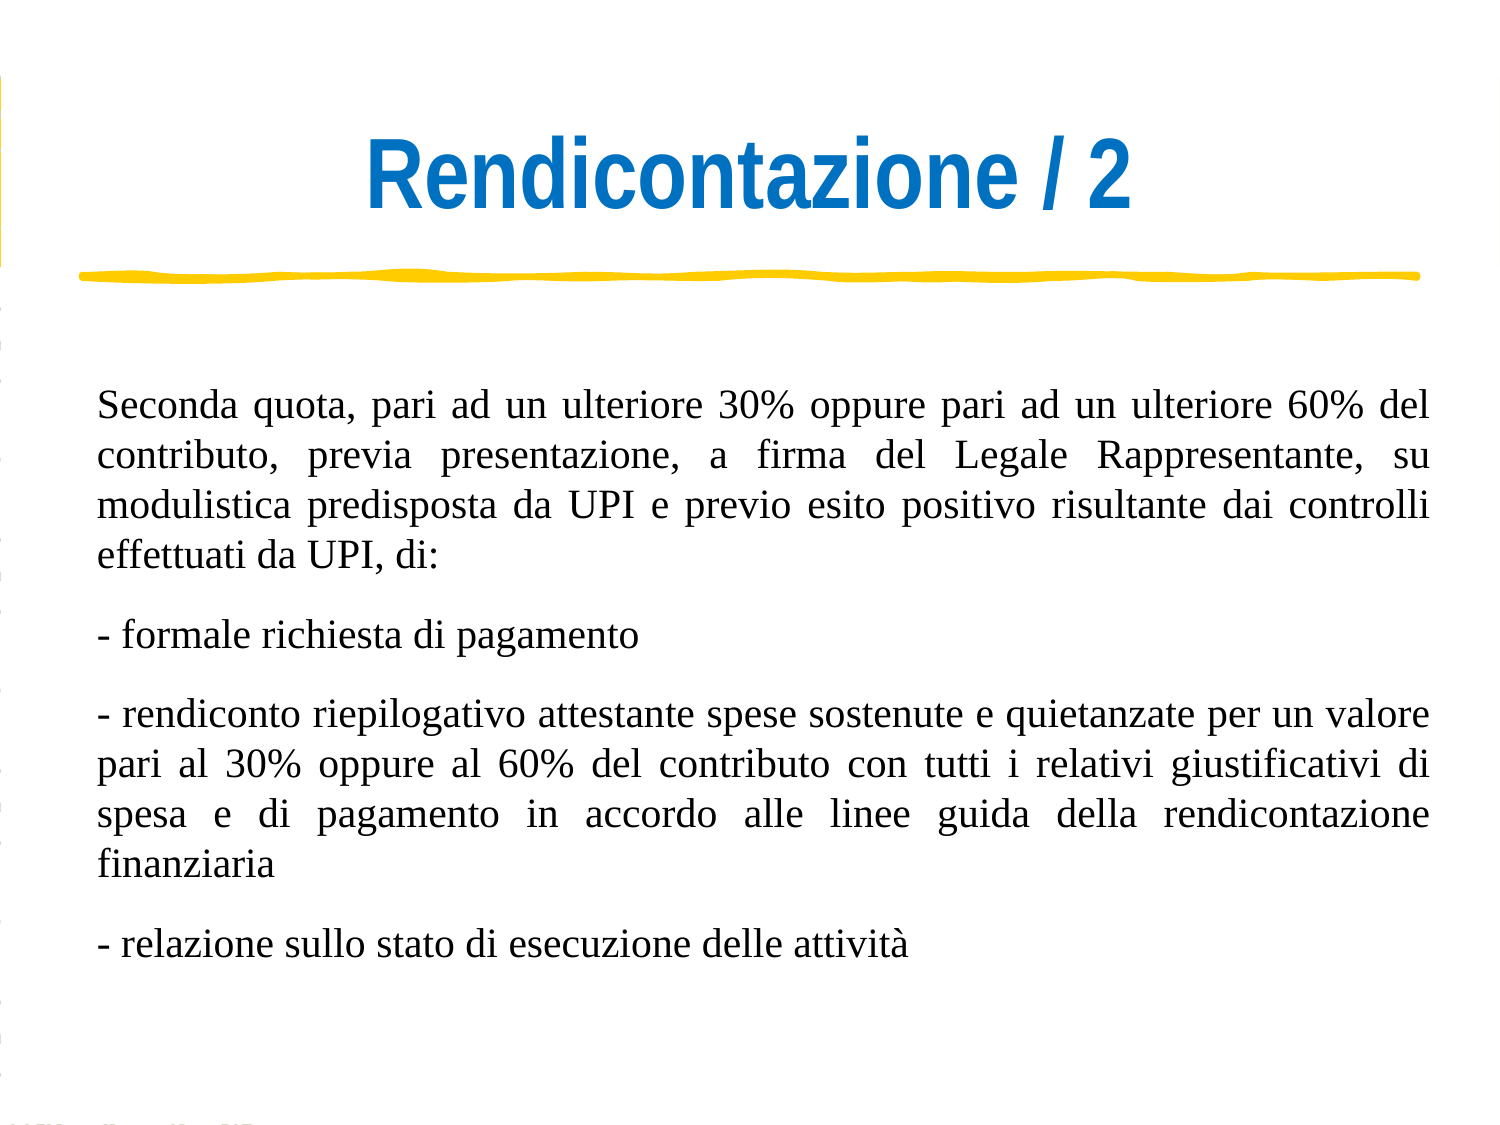

# Rendicontazione / 2
Seconda quota, pari ad un ulteriore 30% oppure pari ad un ulteriore 60% del contributo, previa presentazione, a firma del Legale Rappresentante, su modulistica predisposta da UPI e previo esito positivo risultante dai controlli effettuati da UPI, di:
- formale richiesta di pagamento
- rendiconto riepilogativo attestante spese sostenute e quietanzate per un valore pari al 30% oppure al 60% del contributo con tutti i relativi giustificativi di spesa e di pagamento in accordo alle linee guida della rendicontazione finanziaria
- relazione sullo stato di esecuzione delle attività